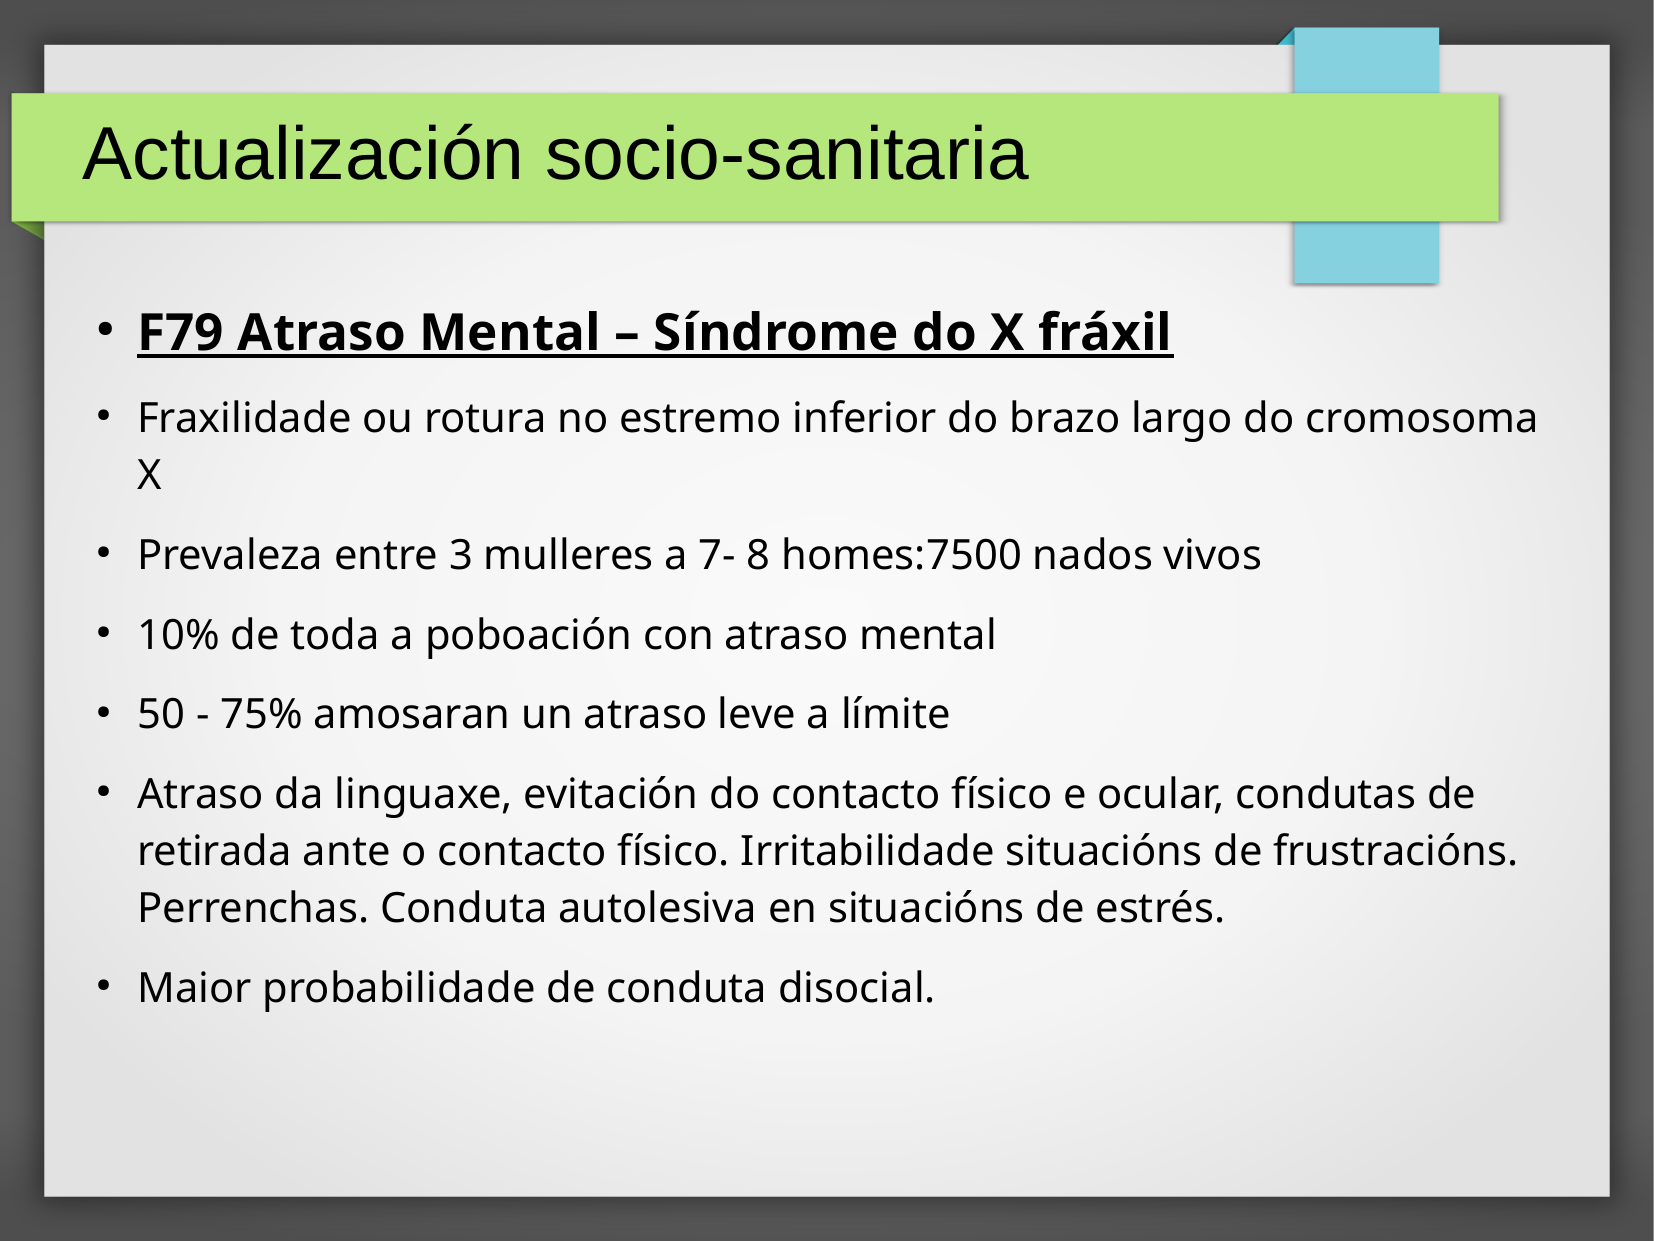

# Actualización socio-sanitaria
F79 Atraso Mental – Síndrome do X fráxil
Fraxilidade ou rotura no estremo inferior do brazo largo do cromosoma X
Prevaleza entre 3 mulleres a 7- 8 homes:7500 nados vivos
10% de toda a poboación con atraso mental
50 - 75% amosaran un atraso leve a límite
Atraso da linguaxe, evitación do contacto físico e ocular, condutas de retirada ante o contacto físico. Irritabilidade situacións de frustracións. Perrenchas. Conduta autolesiva en situacións de estrés.
Maior probabilidade de conduta disocial.